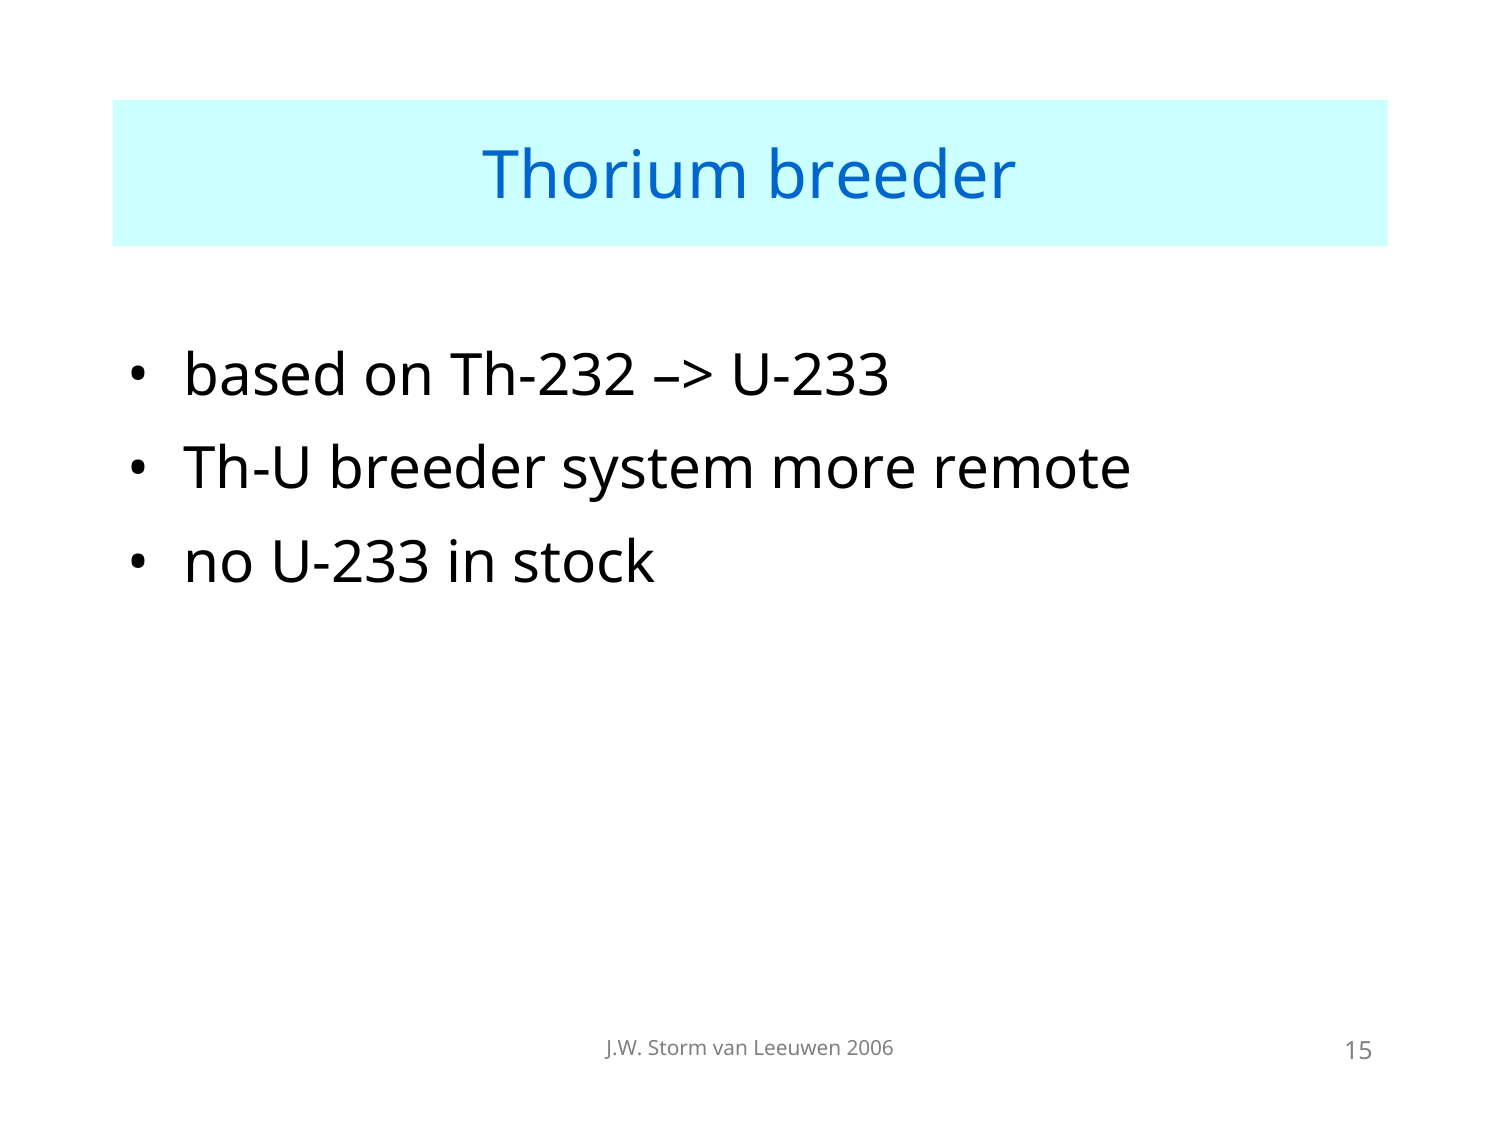

Thorium breeder
# based on Th-232 –> U-233
Th-U breeder system more remote
no U-233 in stock
J.W. Storm van Leeuwen 2006
15